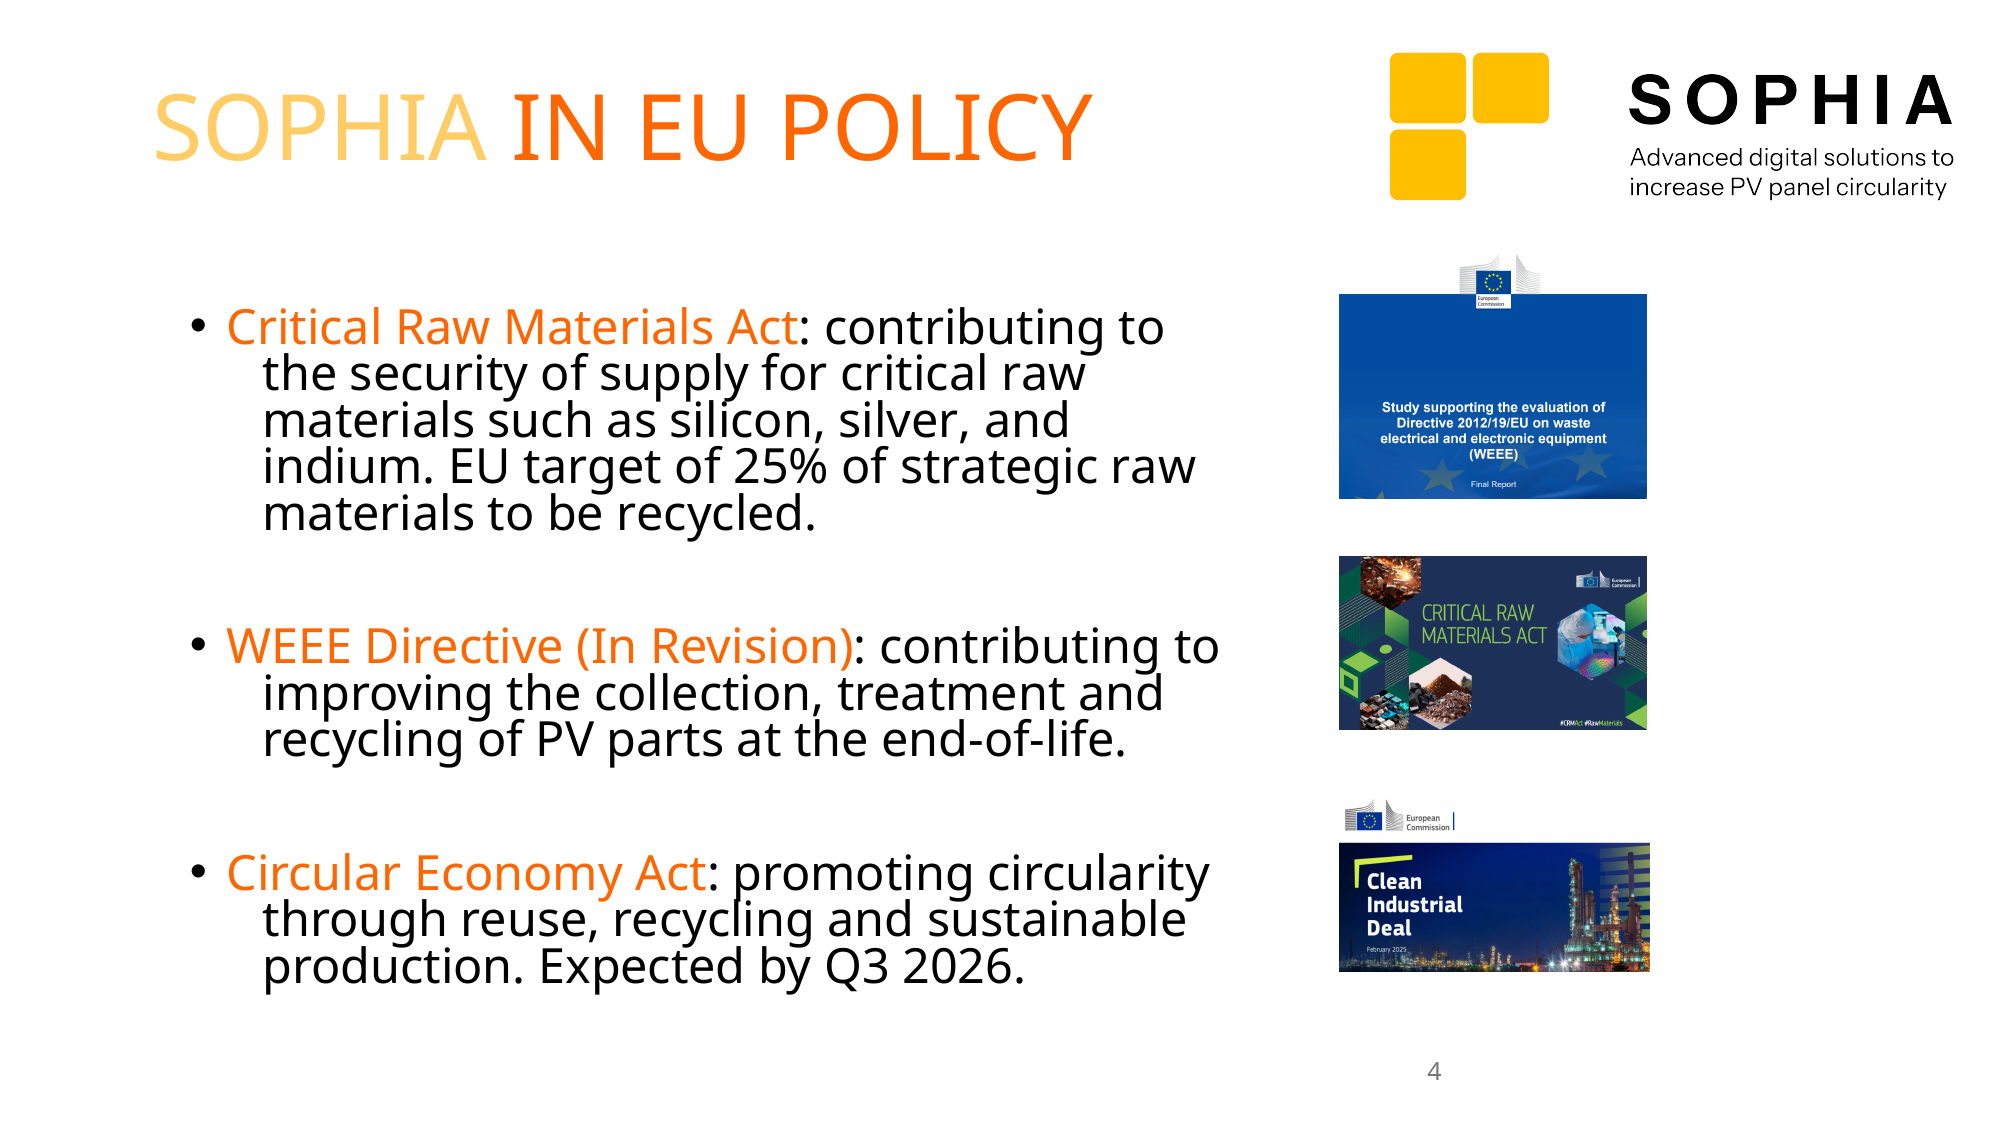

# SOPHIA IN EU POLICY
Critical Raw Materials Act: contributing to the security of supply for critical raw materials such as silicon, silver, and indium. EU target of 25% of strategic raw materials to be recycled.
WEEE Directive (In Revision): contributing to improving the collection, treatment and recycling of PV parts at the end-of-life.
Circular Economy Act: promoting circularity through reuse, recycling and sustainable production. Expected by Q3 2026.